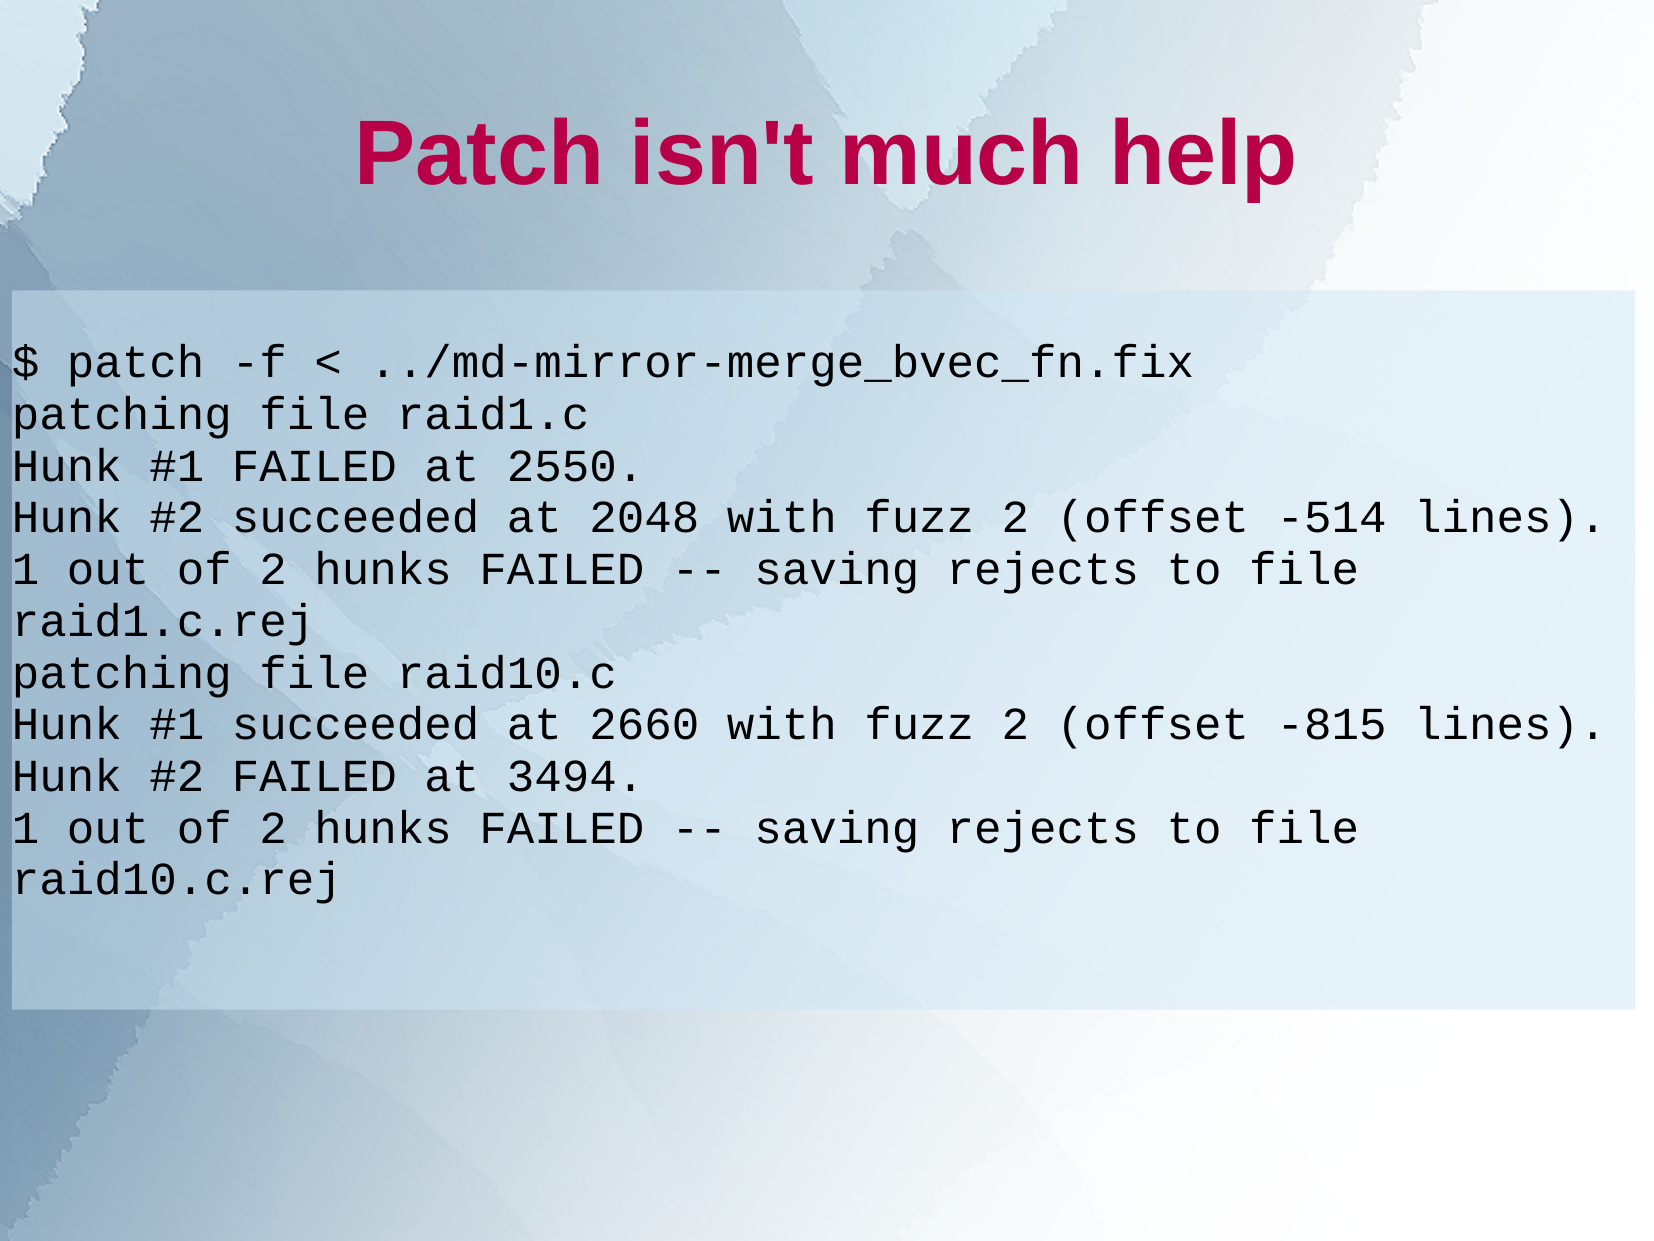

# Patch isn't much help
$ patch -f < ../md-mirror-merge_bvec_fn.fix
patching file raid1.c
Hunk #1 FAILED at 2550.
Hunk #2 succeeded at 2048 with fuzz 2 (offset -514 lines).
1 out of 2 hunks FAILED -- saving rejects to file raid1.c.rej
patching file raid10.c
Hunk #1 succeeded at 2660 with fuzz 2 (offset -815 lines).
Hunk #2 FAILED at 3494.
1 out of 2 hunks FAILED -- saving rejects to file raid10.c.rej